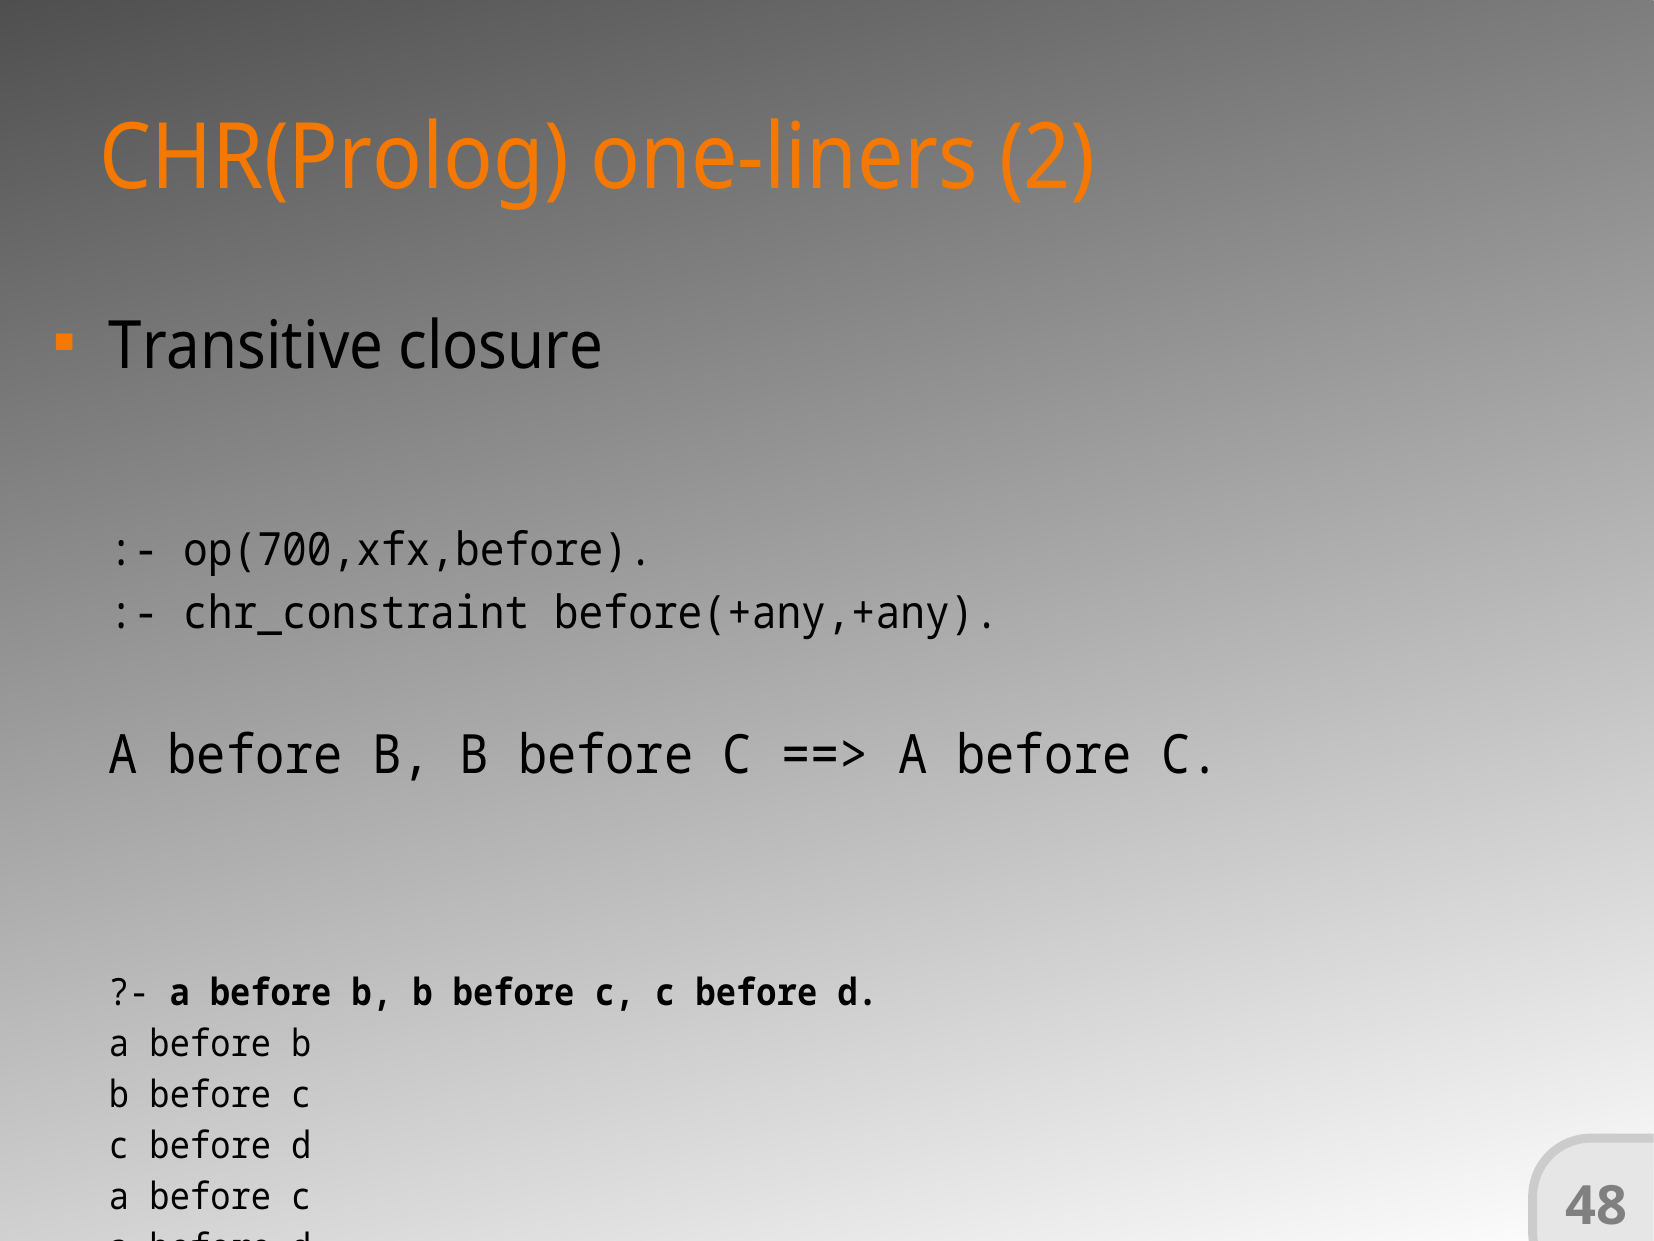

# CHR(Prolog) one-liners (2)
Transitive closure
:- op(700,xfx,before).
:- chr_constraint before(+any,+any).
A before B, B before C ==> A before C.
?- a before b, b before c, c before d.
a before b
b before c
c before d
a before c
a before d
b before d
48